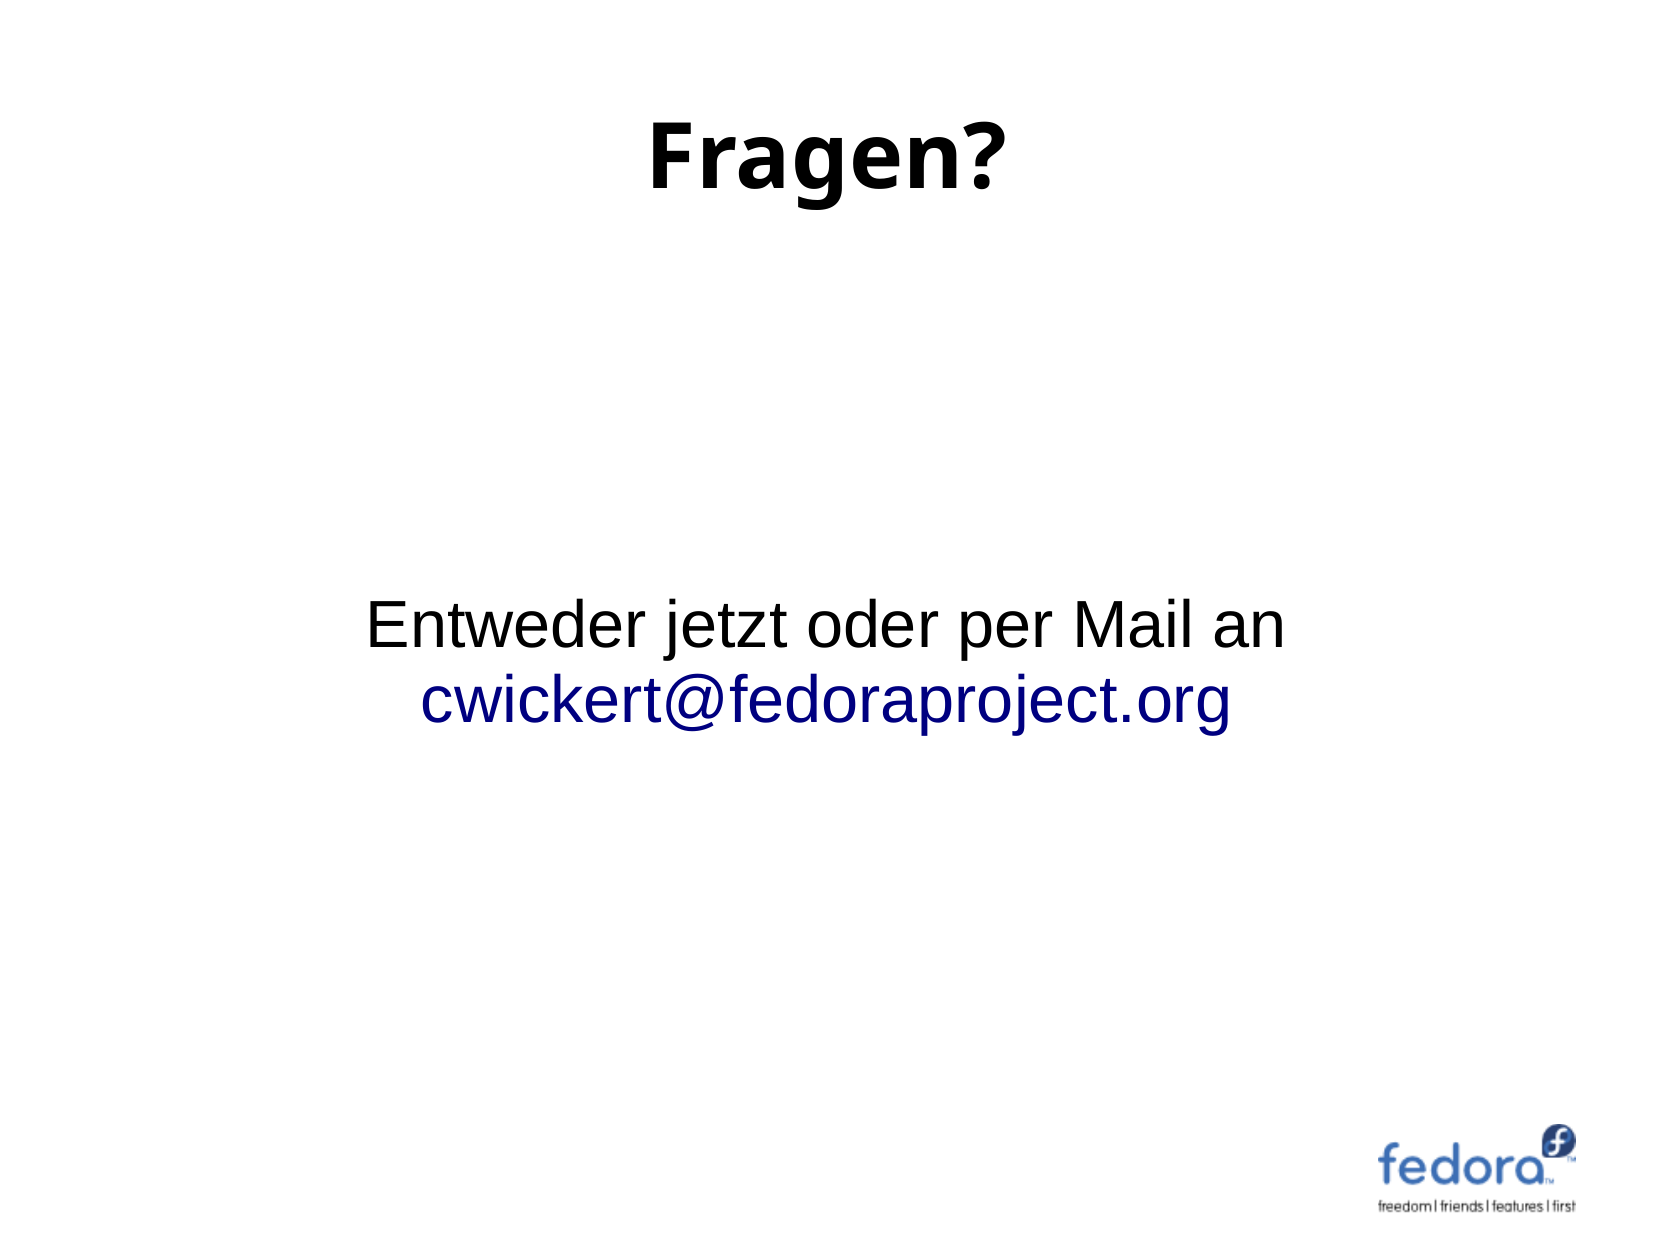

# Fragen?
Entweder jetzt oder per Mail an
cwickert@fedoraproject.org